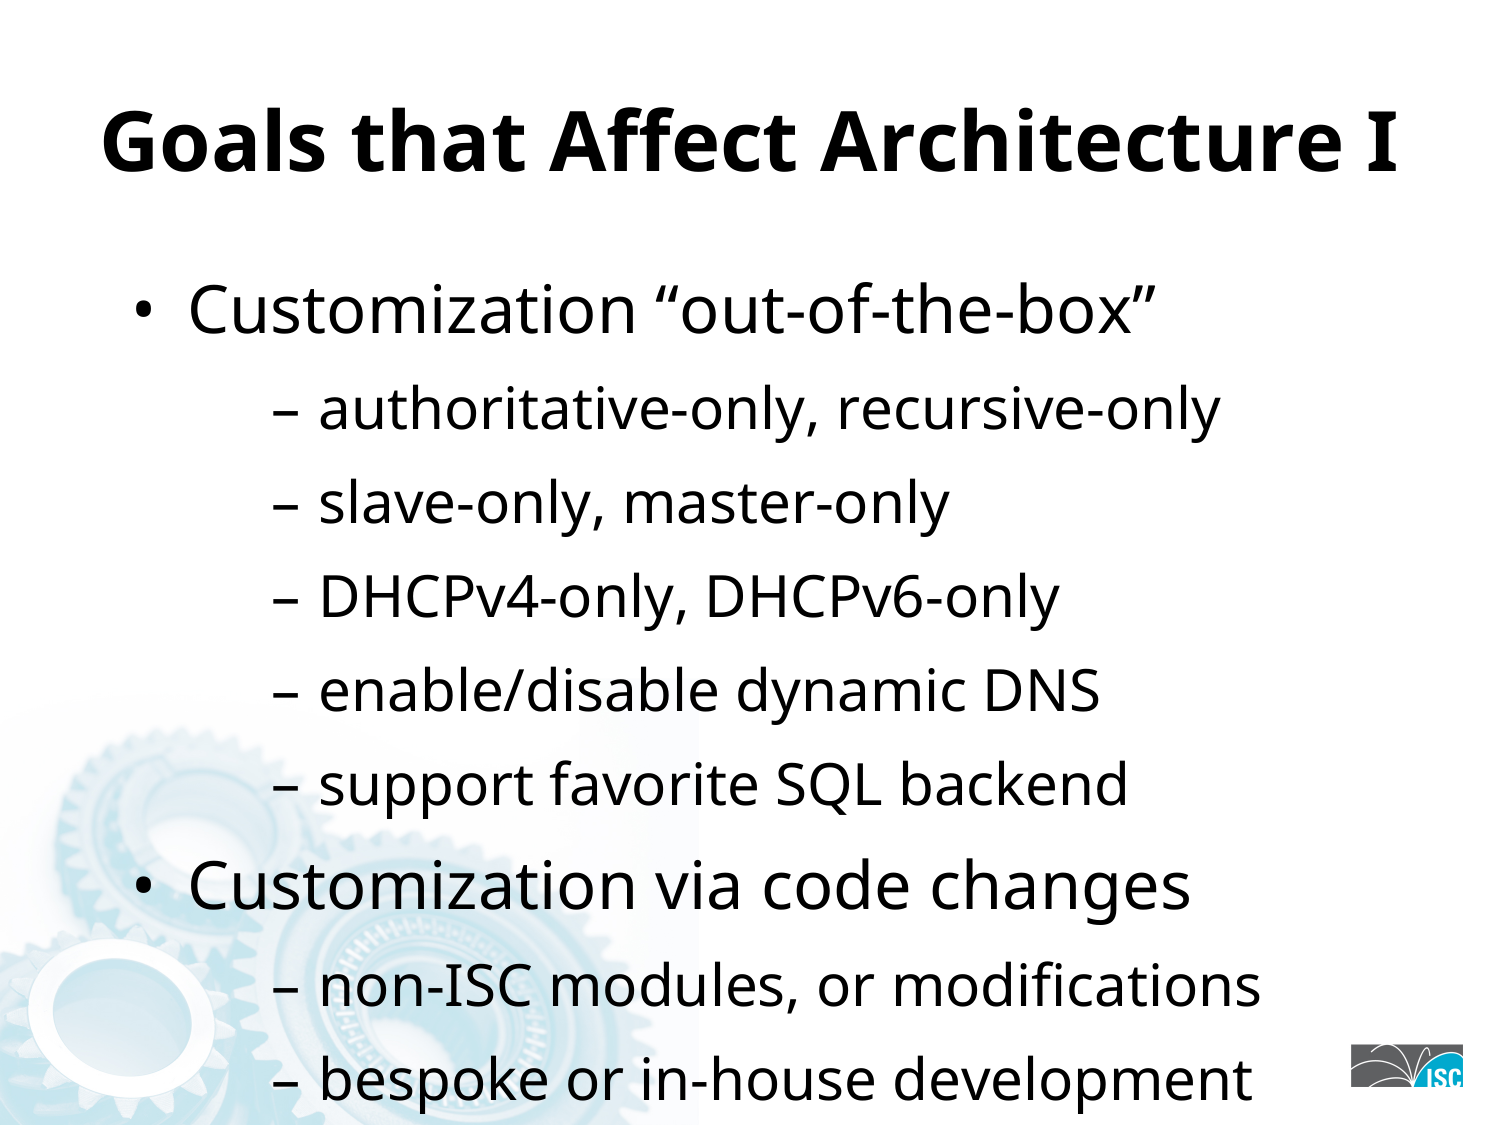

# Goals that Affect Architecture I
Customization “out-of-the-box”
authoritative-only, recursive-only
slave-only, master-only
DHCPv4-only, DHCPv6-only
enable/disable dynamic DNS
support favorite SQL backend
Customization via code changes
non-ISC modules, or modifications
bespoke or in-house development